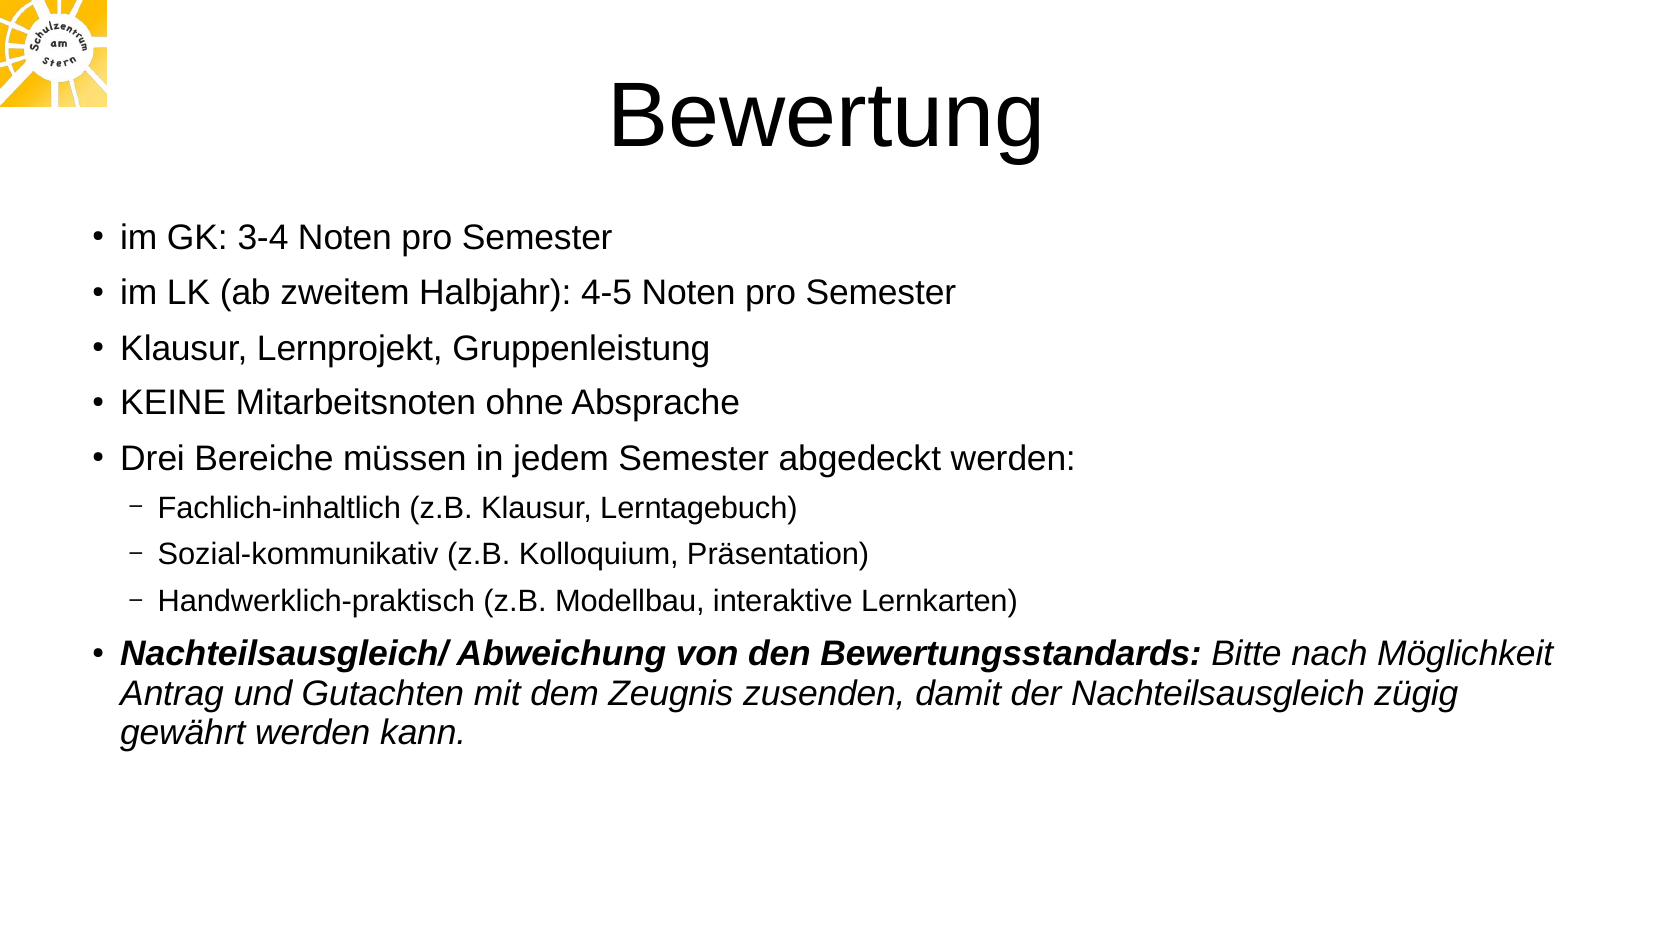

# Bewertung
im GK: 3-4 Noten pro Semester
im LK (ab zweitem Halbjahr): 4-5 Noten pro Semester
Klausur, Lernprojekt, Gruppenleistung
KEINE Mitarbeitsnoten ohne Absprache
Drei Bereiche müssen in jedem Semester abgedeckt werden:
Fachlich-inhaltlich (z.B. Klausur, Lerntagebuch)
Sozial-kommunikativ (z.B. Kolloquium, Präsentation)
Handwerklich-praktisch (z.B. Modellbau, interaktive Lernkarten)
Nachteilsausgleich/ Abweichung von den Bewertungsstandards: Bitte nach Möglichkeit Antrag und Gutachten mit dem Zeugnis zusenden, damit der Nachteilsausgleich zügig gewährt werden kann.